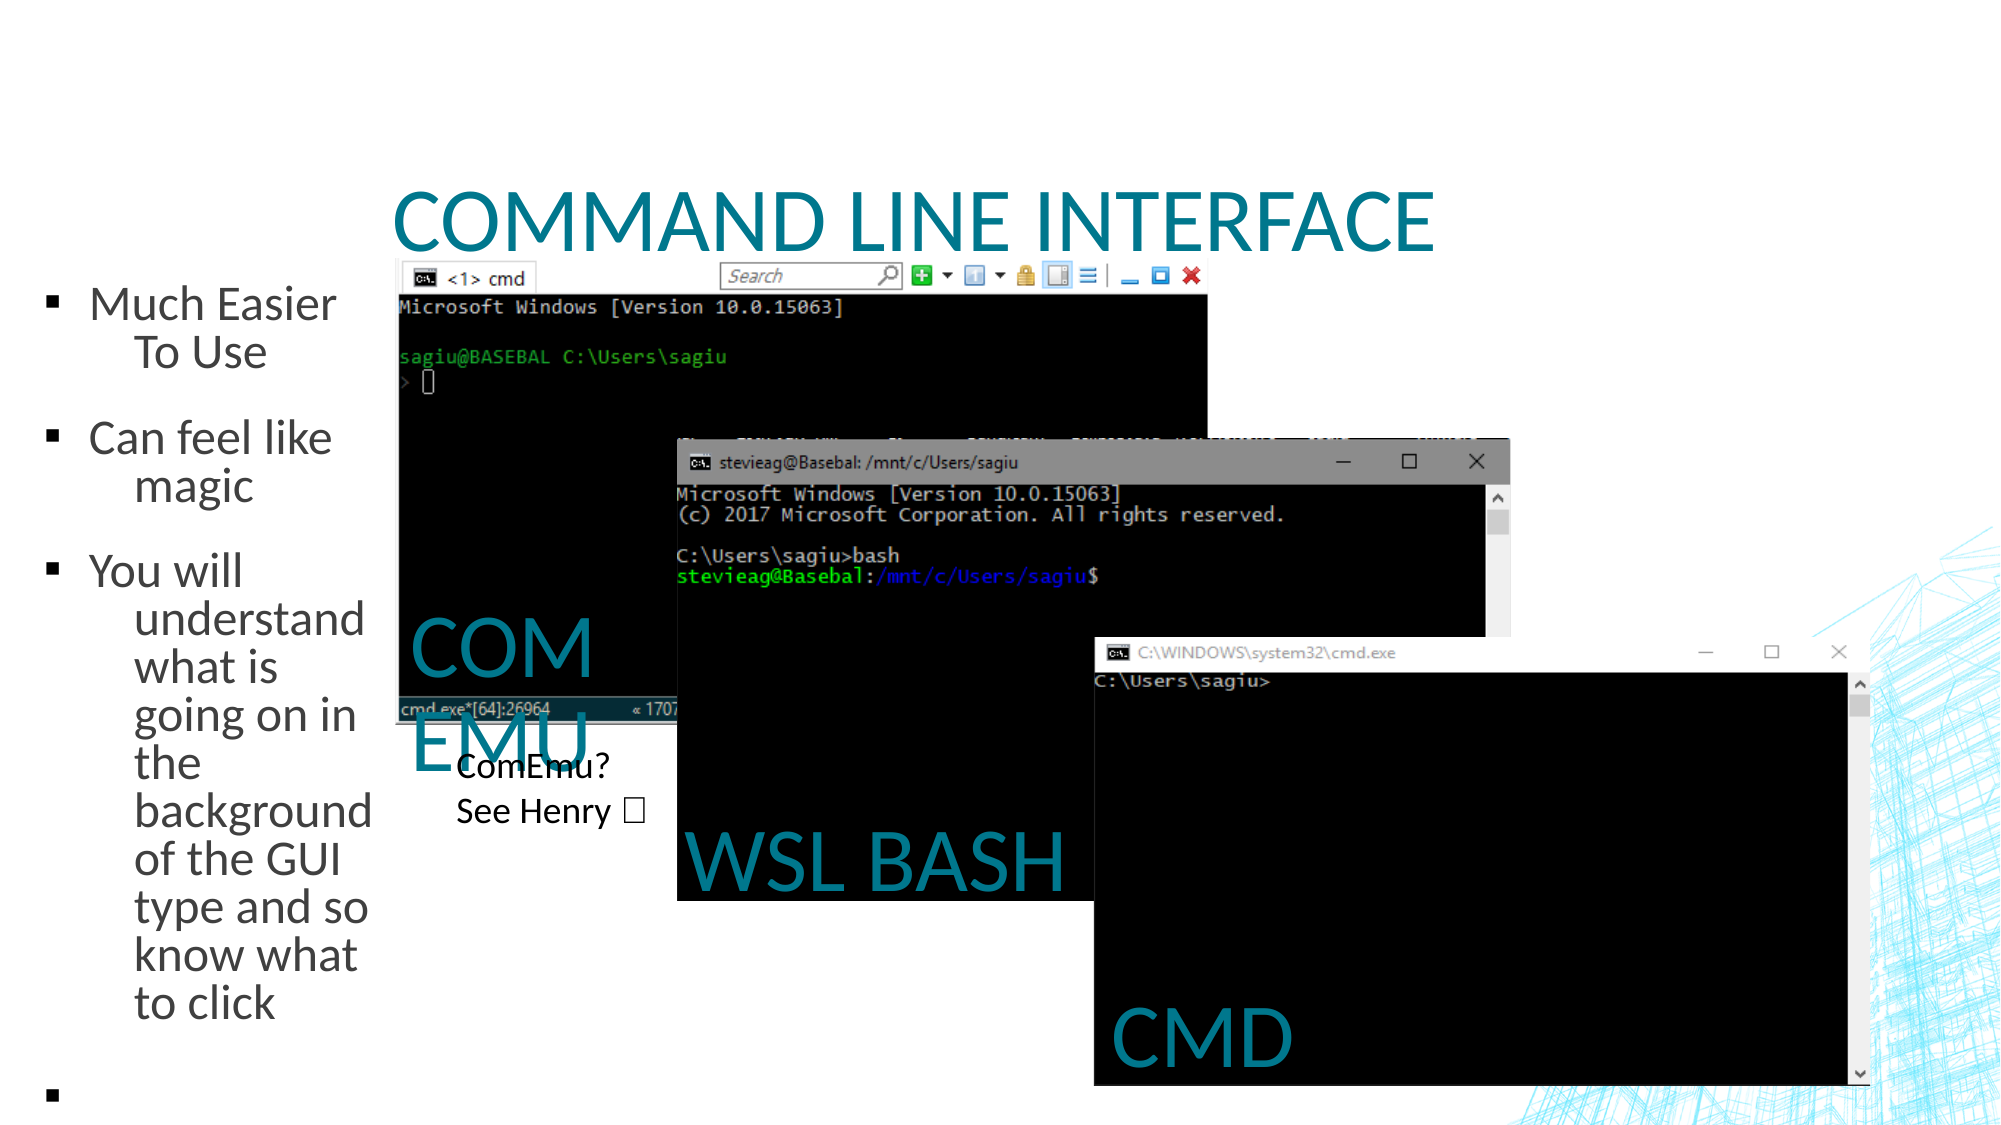

Command line interface
Much Easier To Use
Can feel like magic
You will understand what is going on in the background of the GUI type and so know what to click
# Com emu
ComEmu?
See Henry 
Wsl bash
cmd